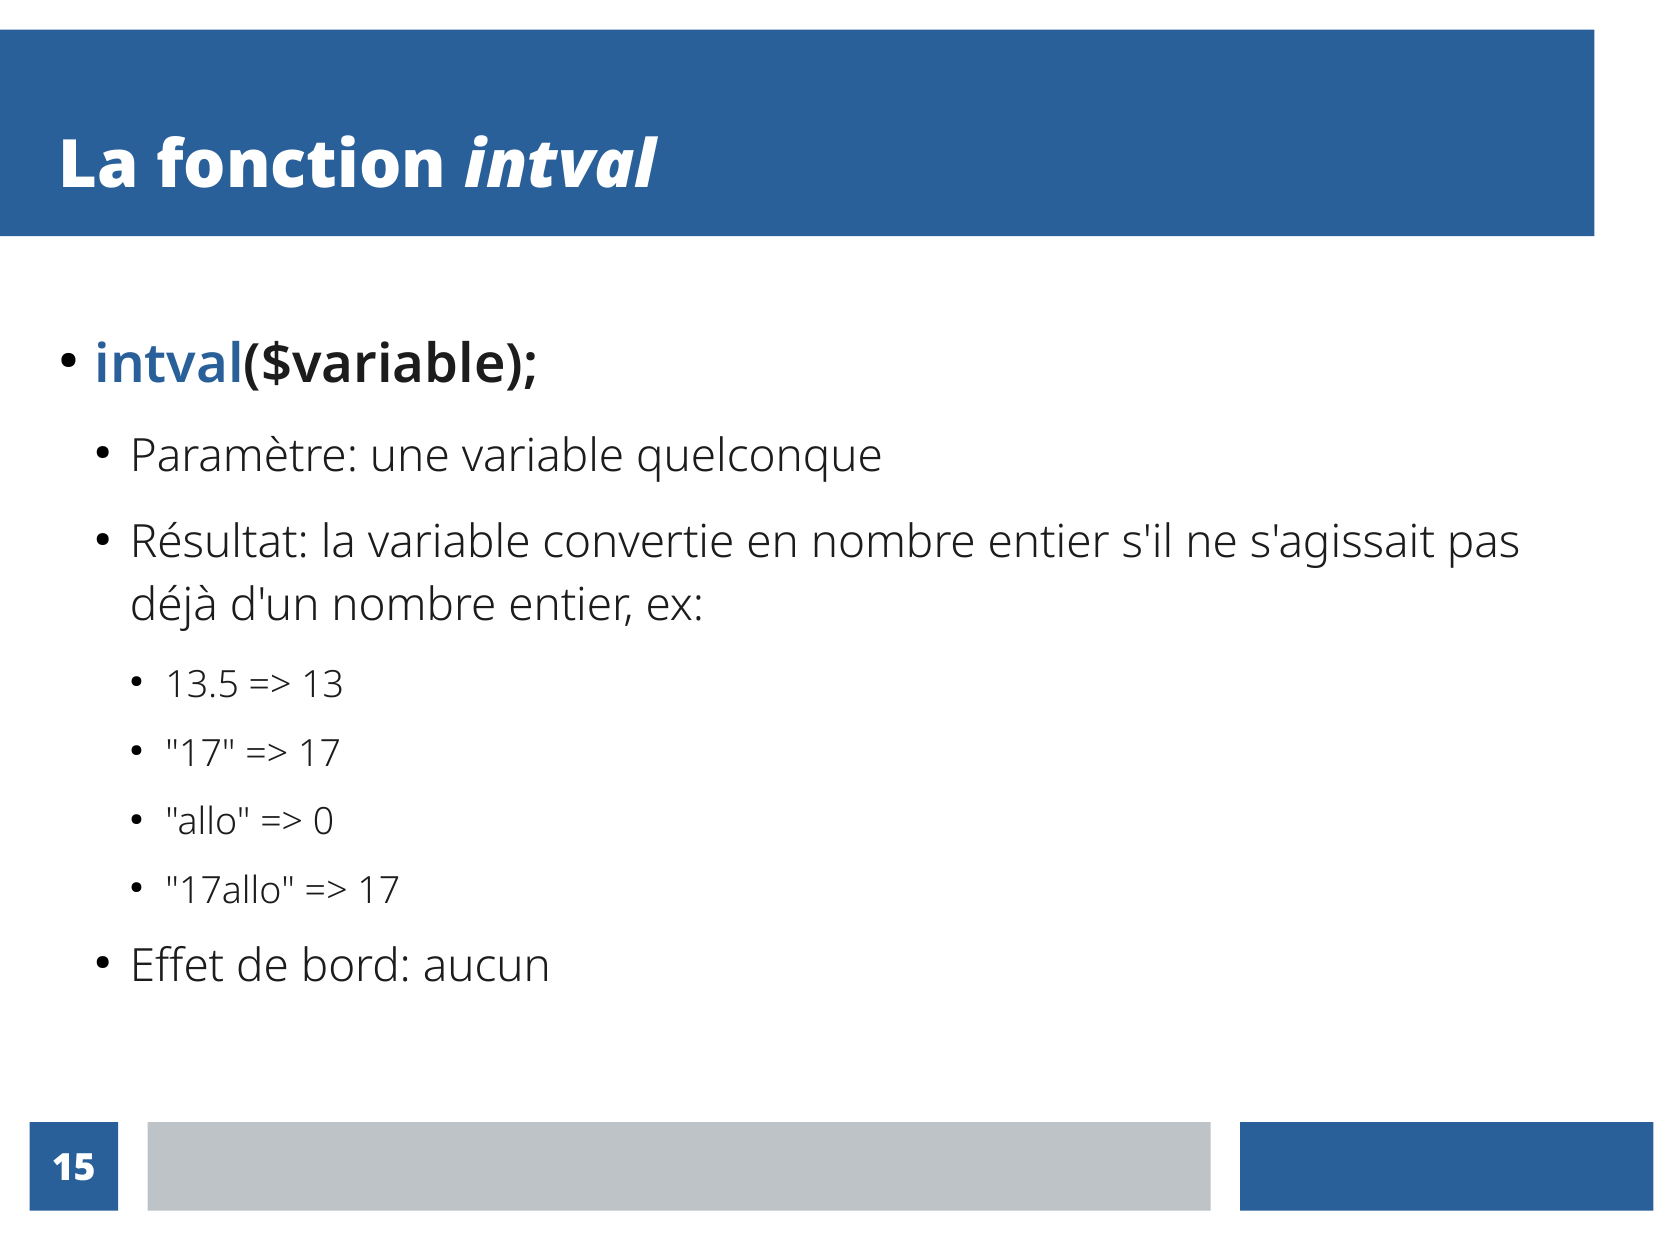

# La fonction intval
intval($variable);
Paramètre: une variable quelconque
Résultat: la variable convertie en nombre entier s'il ne s'agissait pas déjà d'un nombre entier, ex:
13.5 => 13
"17" => 17
"allo" => 0
"17allo" => 17
Effet de bord: aucun
15